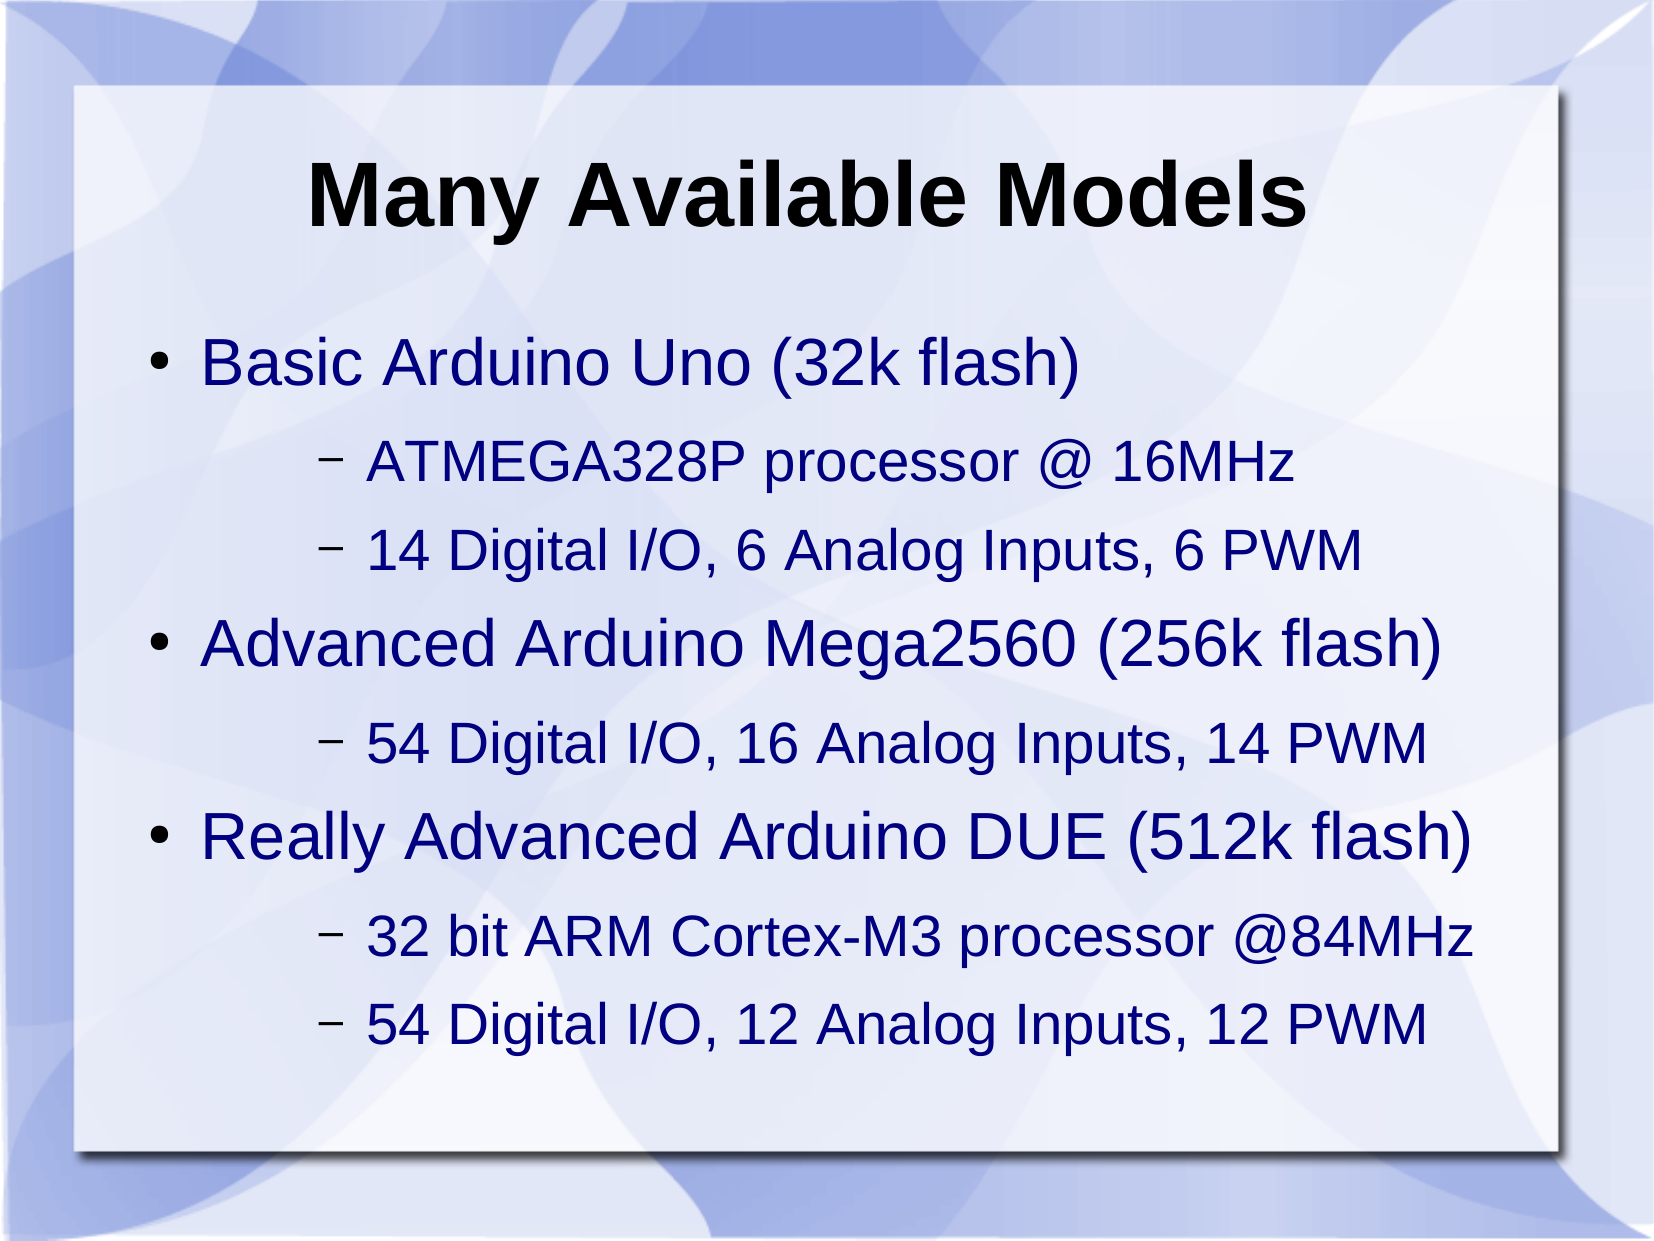

# Many Available Models
Basic Arduino Uno (32k flash)
ATMEGA328P processor @ 16MHz
14 Digital I/O, 6 Analog Inputs, 6 PWM
Advanced Arduino Mega2560 (256k flash)
54 Digital I/O, 16 Analog Inputs, 14 PWM
Really Advanced Arduino DUE (512k flash)
32 bit ARM Cortex-M3 processor @84MHz
54 Digital I/O, 12 Analog Inputs, 12 PWM